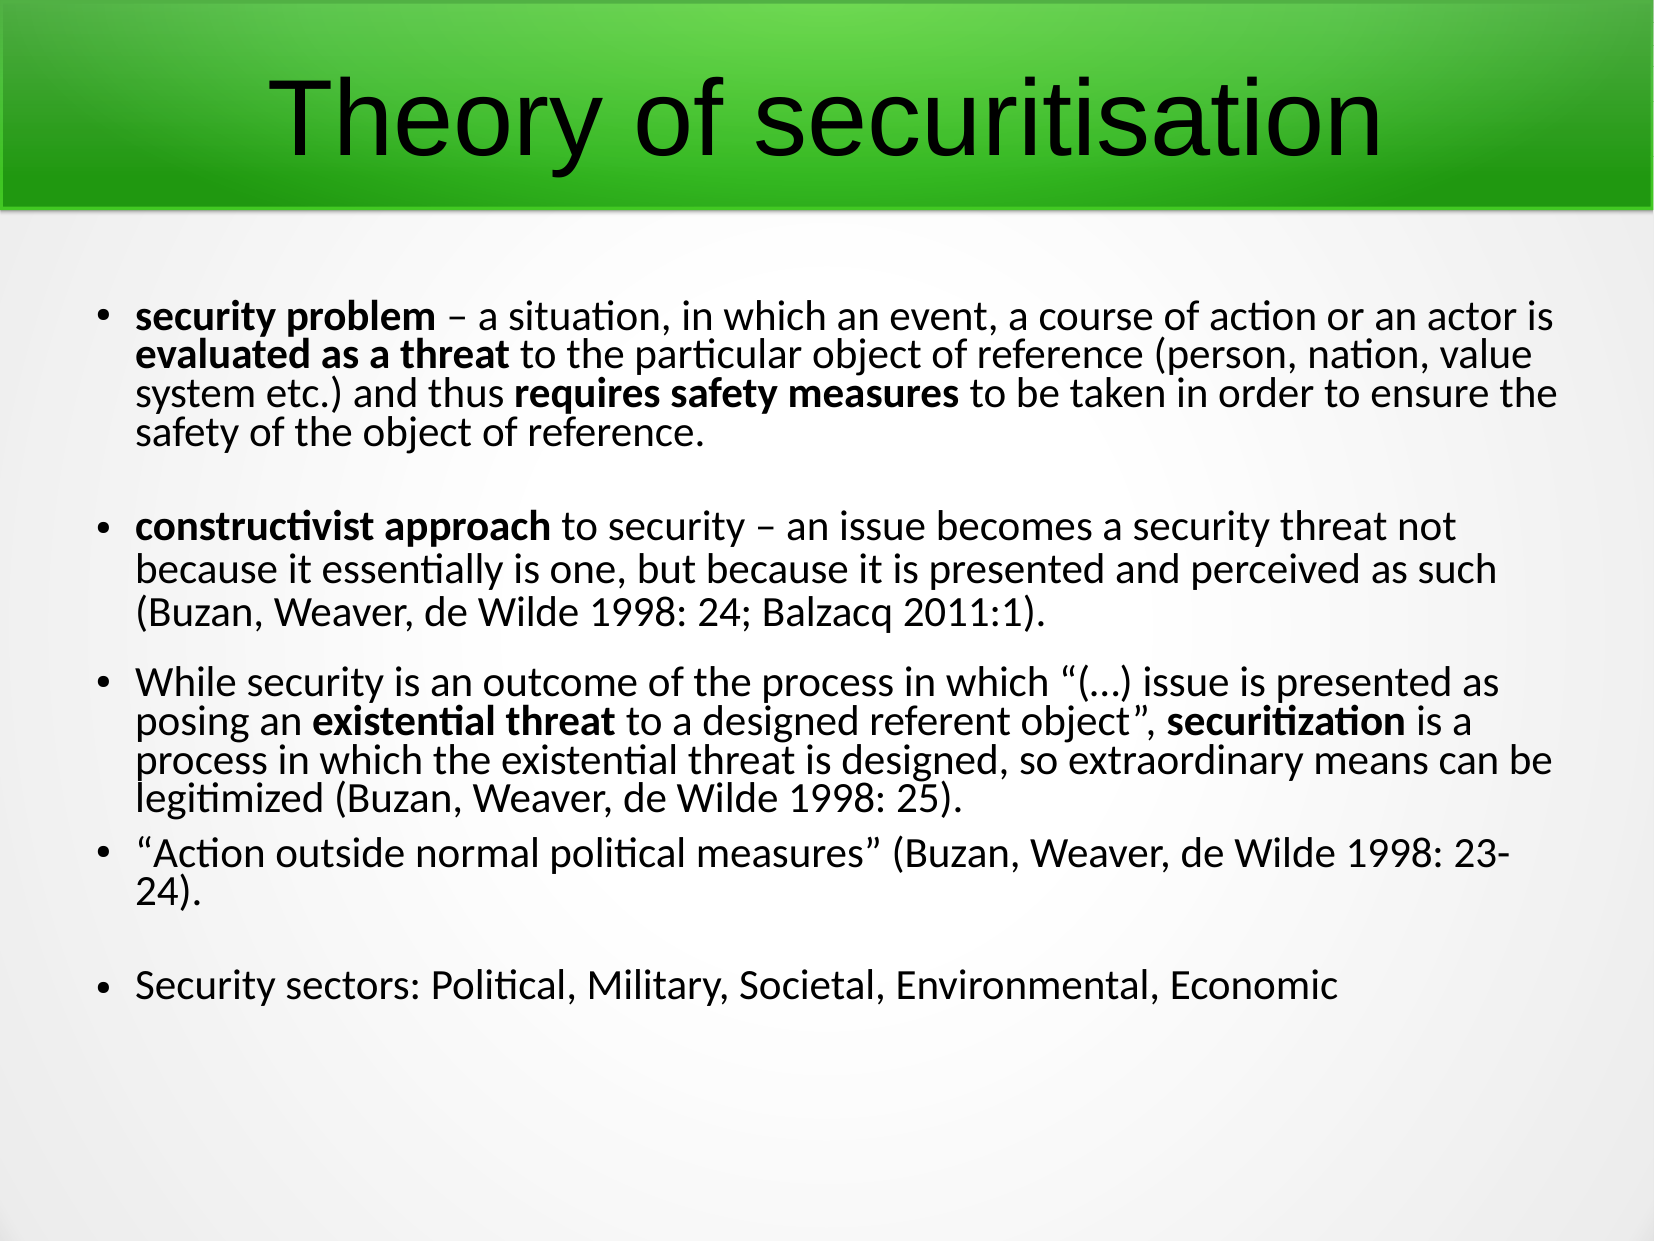

# Theory of securitisation
security problem – a situation, in which an event, a course of action or an actor is evaluated as a threat to the particular object of reference (person, nation, value system etc.) and thus requires safety measures to be taken in order to ensure the safety of the object of reference.
constructivist approach to security – an issue becomes a security threat not because it essentially is one, but because it is presented and perceived as such (Buzan, Weaver, de Wilde 1998: 24; Balzacq 2011:1).
While security is an outcome of the process in which “(…) issue is presented as posing an existential threat to a designed referent object”, securitization is a process in which the existential threat is designed, so extraordinary means can be legitimized (Buzan, Weaver, de Wilde 1998: 25).
“Action outside normal political measures” (Buzan, Weaver, de Wilde 1998: 23-24).
Security sectors: Political, Military, Societal, Environmental, Economic